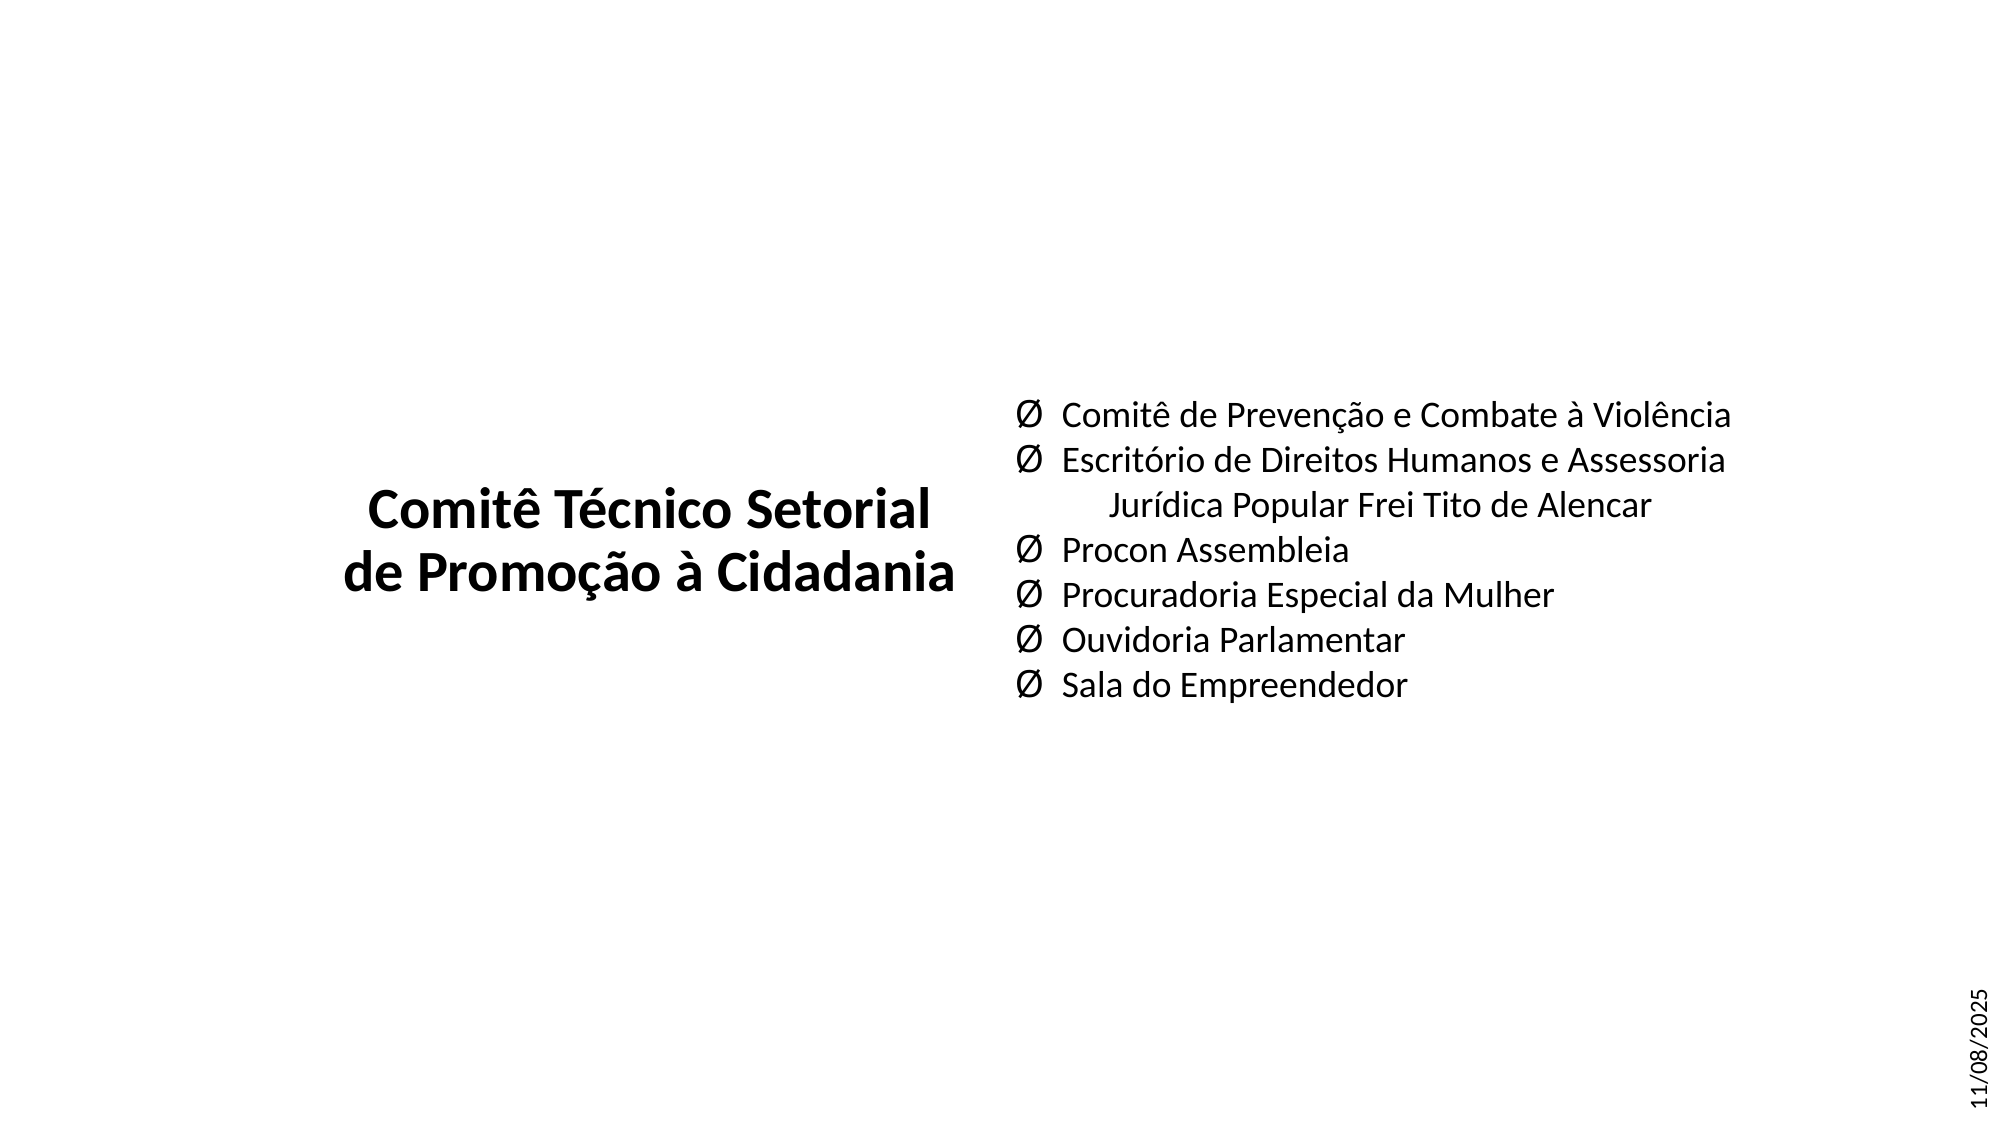

Comitê de Prevenção e Combate à Violência
Escritório de Direitos Humanos e Assessoria Jurídica Popular Frei Tito de Alencar
Procon Assembleia
Procuradoria Especial da Mulher
Ouvidoria Parlamentar
Sala do Empreendedor
# Comitê Técnico Setorial de Promoção à Cidadania
11/08/2025